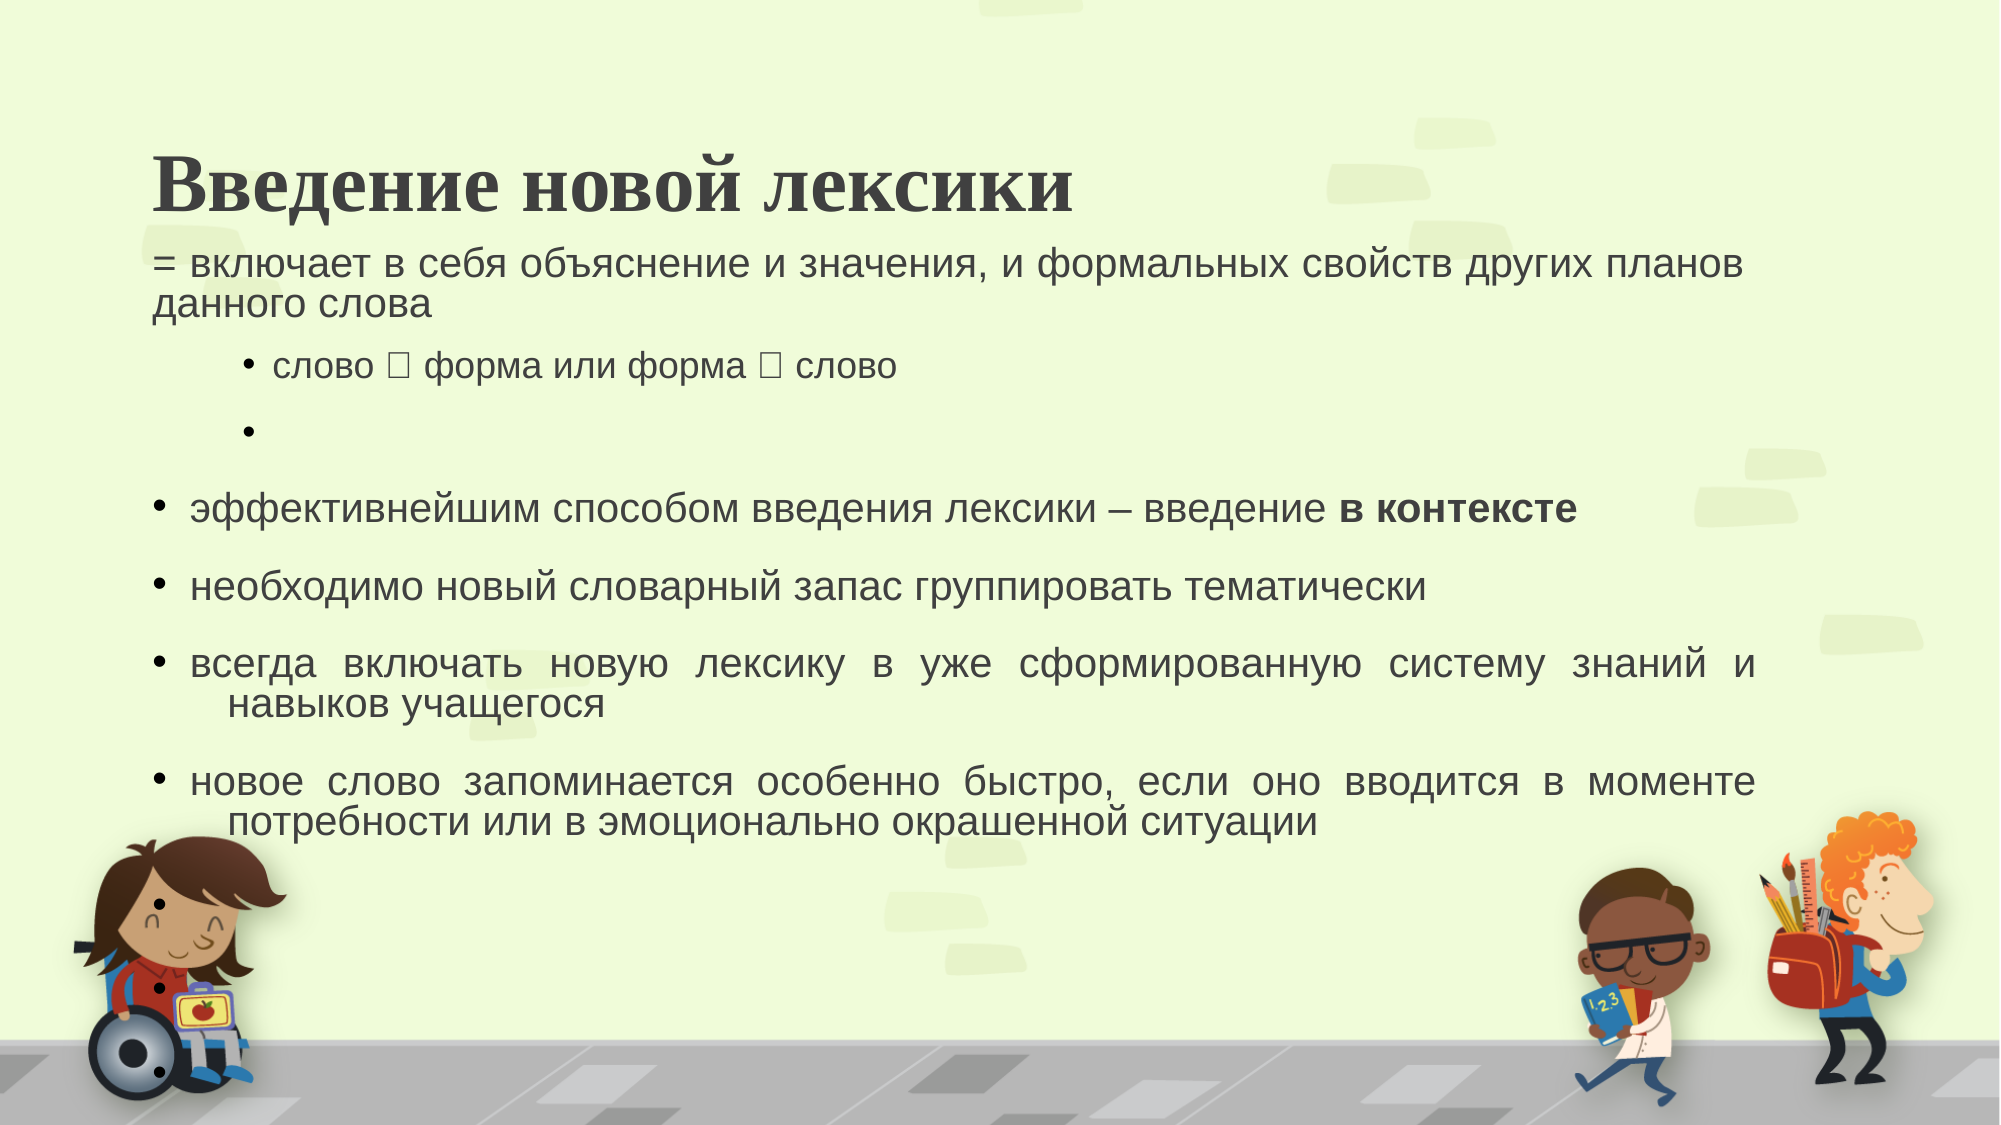

# Введение новой лексики
= включает в себя объяснение и значения, и формальных свойств других планов данного слова
слово  форма или форма  слово
эффективнейшим способом введения лексики – введение в контексте
необходимо новый словарный запас группировать тематически
всегда включать новую лексику в уже сформированную систему знаний и навыков учащегося
новое слово запоминается особенно быстро, если оно вводится в моменте потребности или в эмоционально окрашенной ситуации